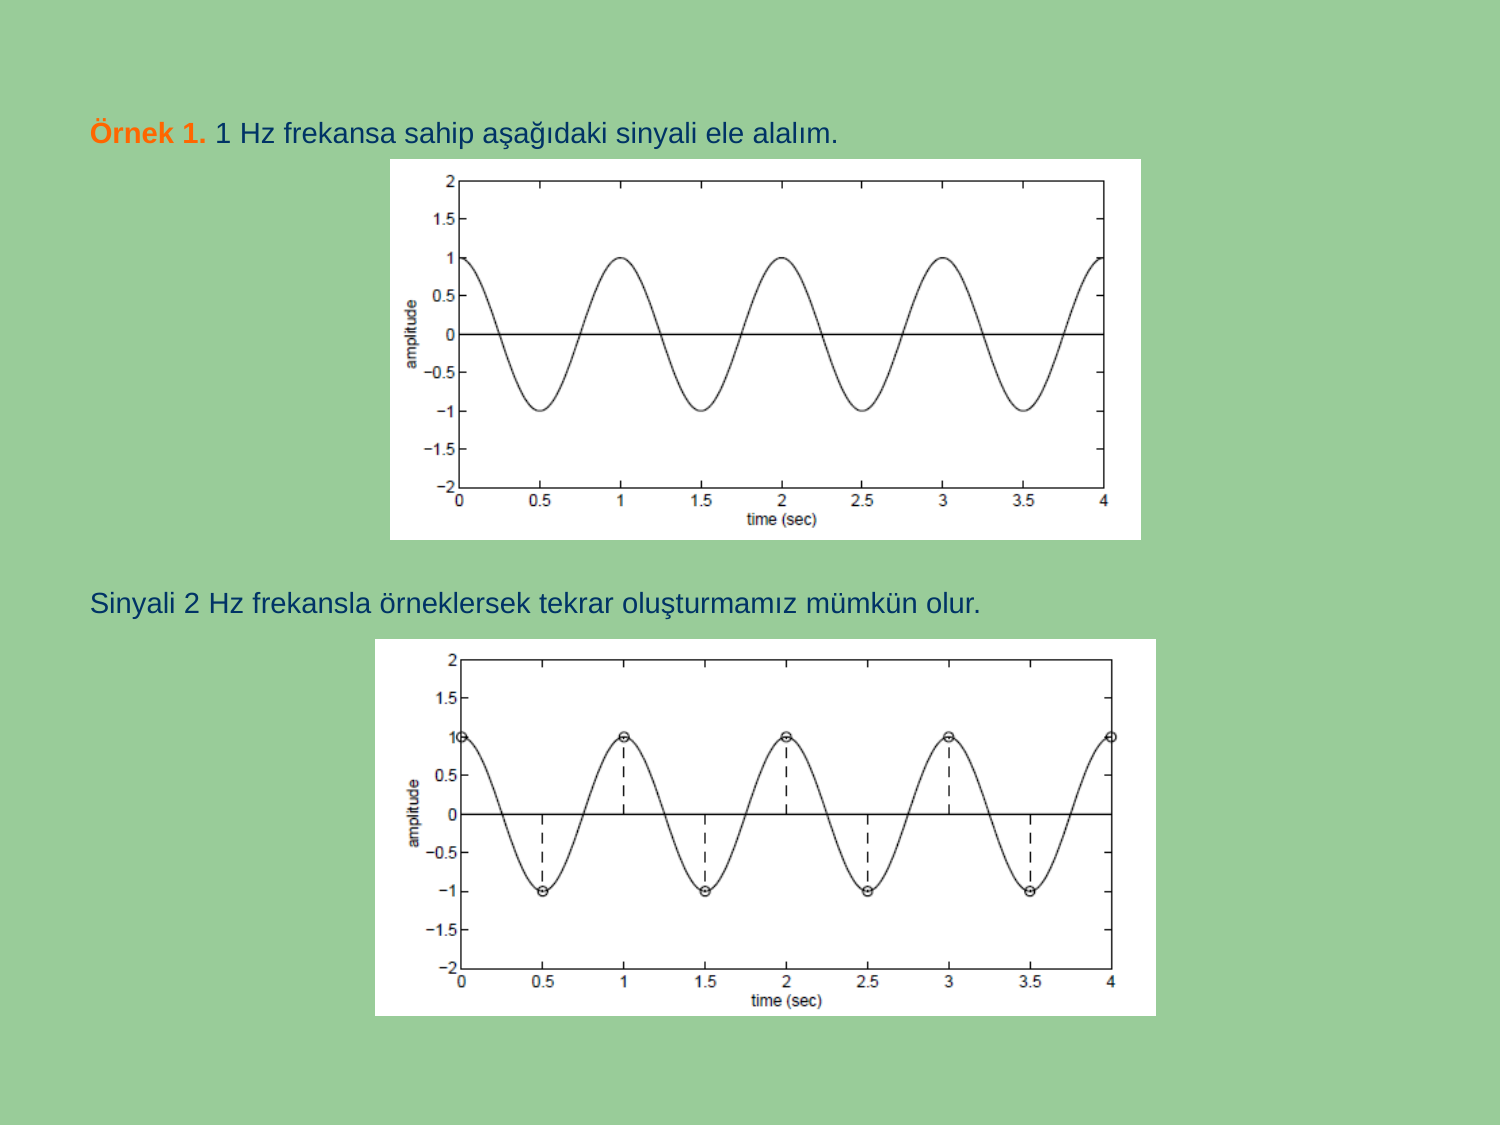

Örnek 1. 1 Hz frekansa sahip aşağıdaki sinyali ele alalım.
Sinyali 2 Hz frekansla örneklersek tekrar oluşturmamız mümkün olur.